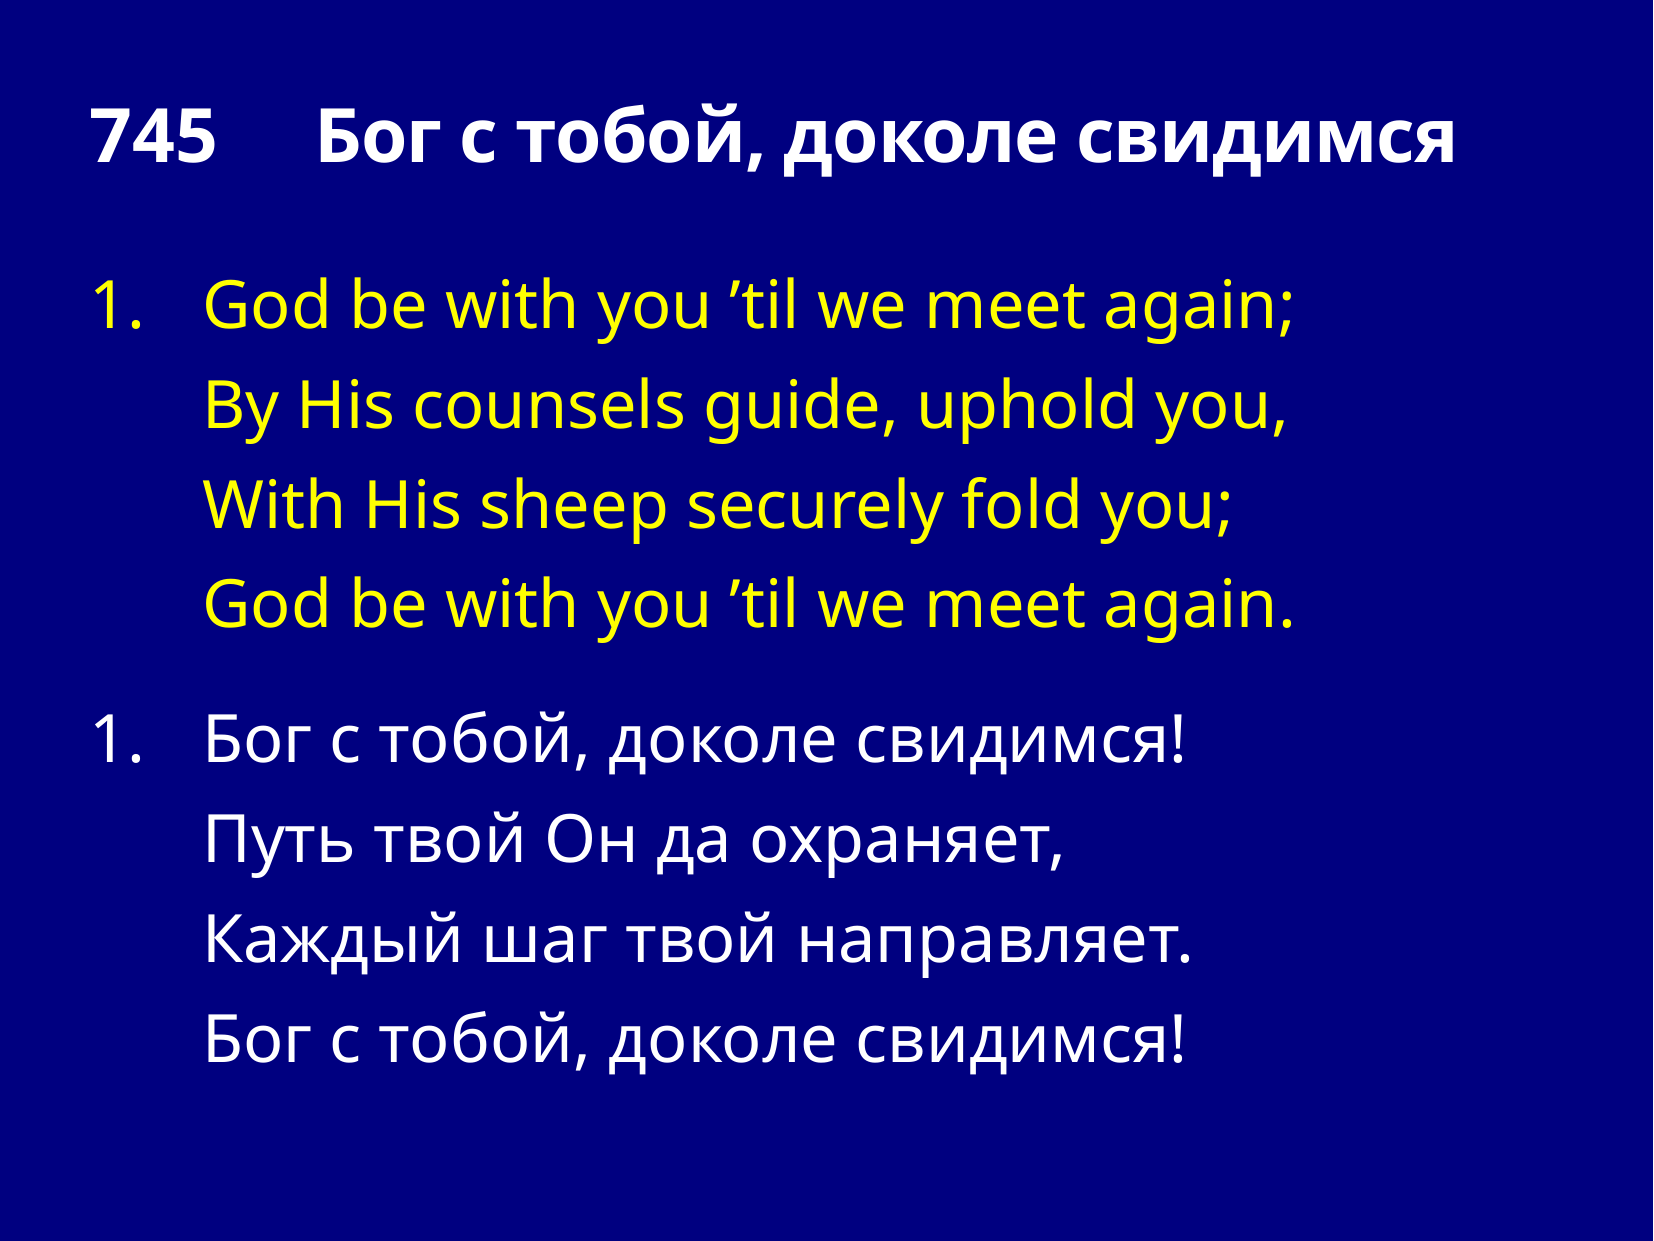

745	Бог с тобой, доколе свидимся
1.	God be with you ’til we meet again;
	By His counsels guide, uphold you,
	With His sheep securely fold you;
	God be with you ’til we meet again.
1.	Бог с тобой, доколе свидимся!
	Путь твой Он да охраняет,
	Каждый шаг твой направляет.
	Бог с тобой, доколе свидимся!